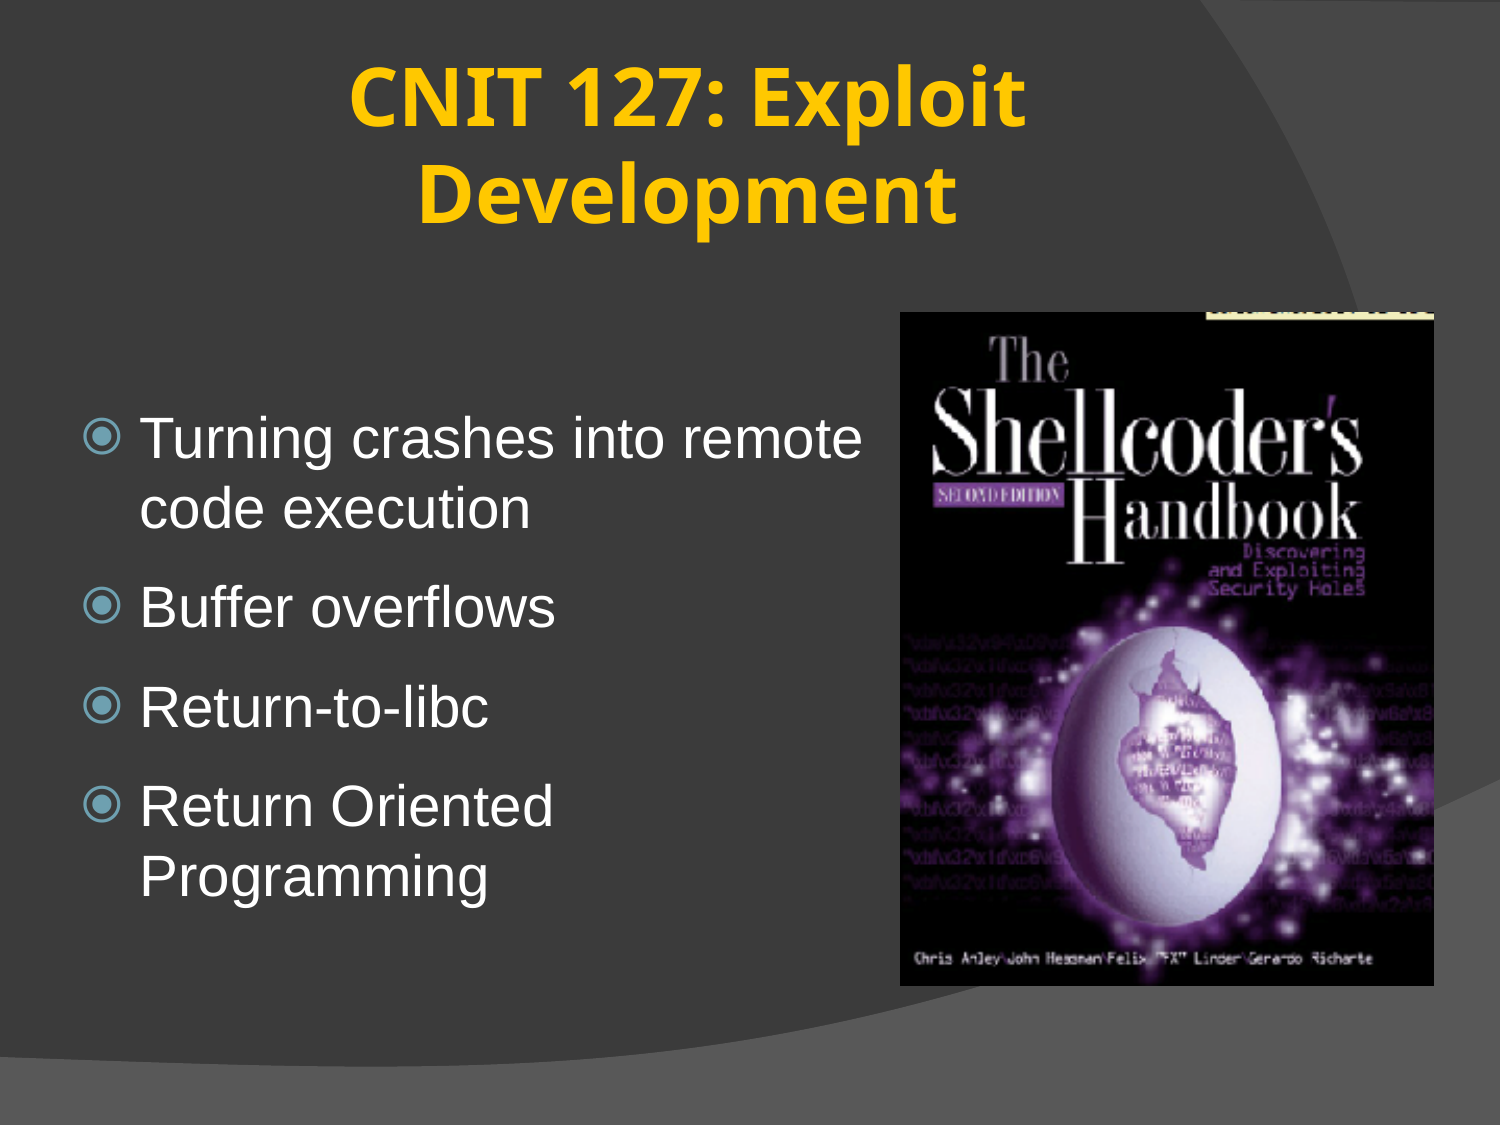

# CNIT 127: Exploit Development
Turning crashes into remote code execution
Buffer overflows
Return-to-libc
Return Oriented Programming